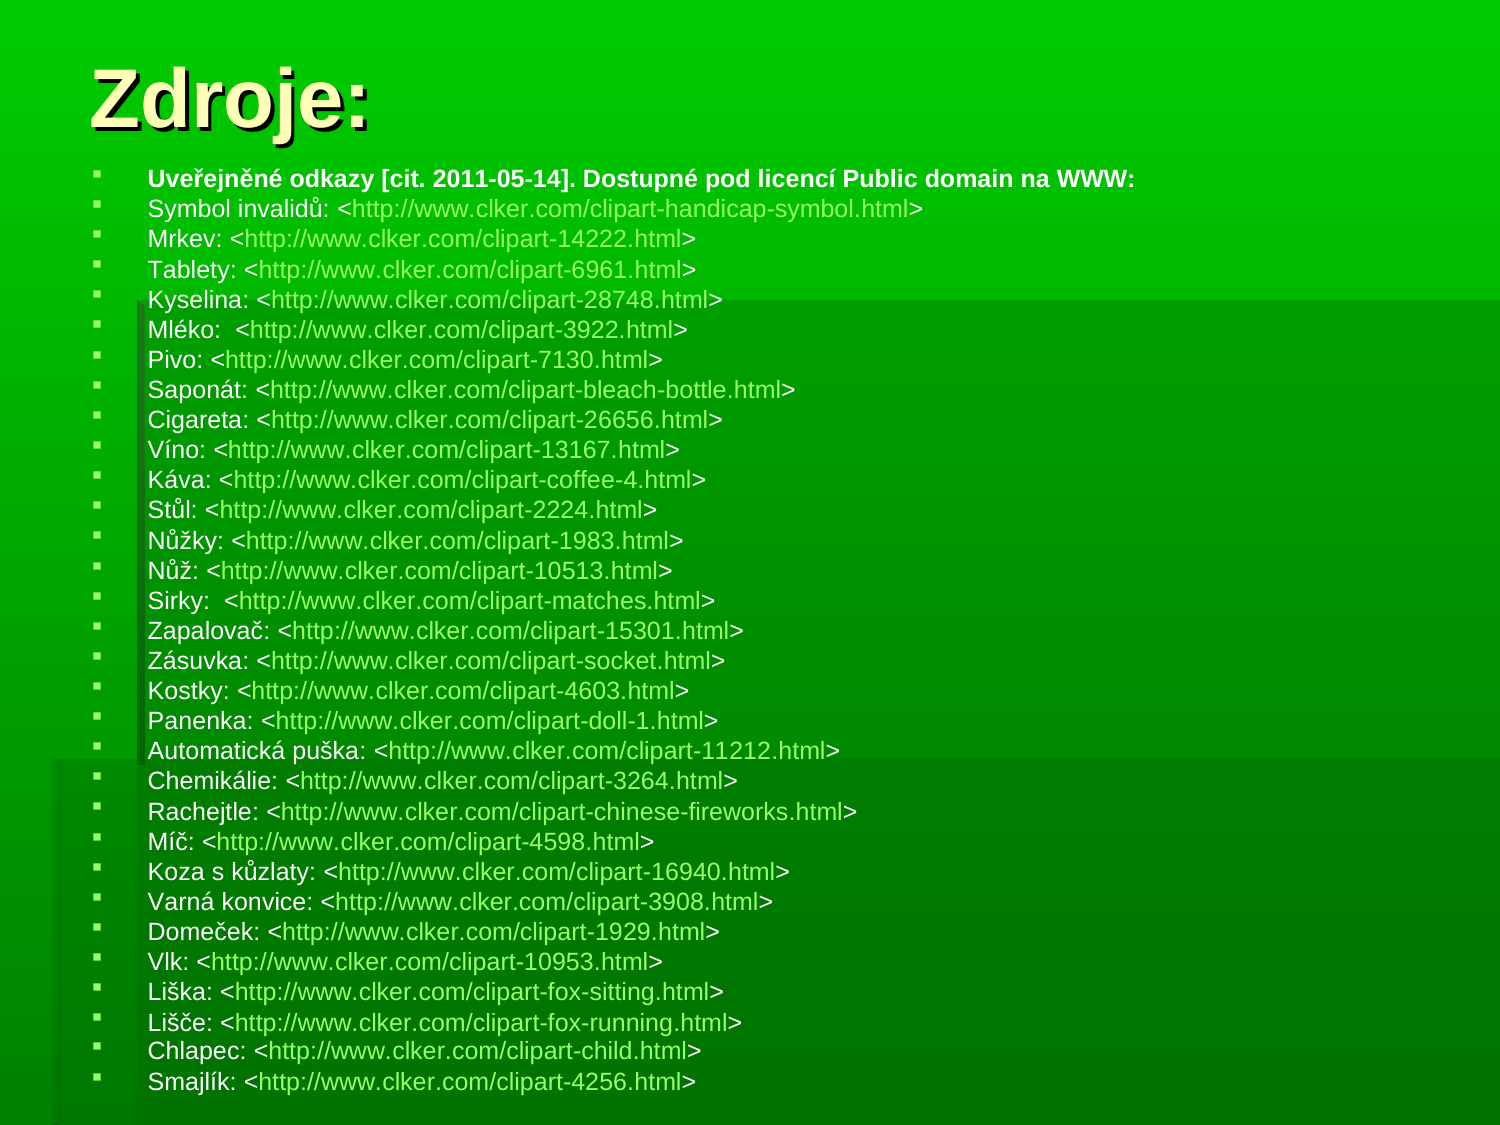

# Zdroje:
Uveřejněné odkazy [cit. 2011-05-14]. Dostupné pod licencí Public domain na WWW:
Symbol invalidů: <http://www.clker.com/clipart-handicap-symbol.html>
Mrkev: <http://www.clker.com/clipart-14222.html>
Tablety: <http://www.clker.com/clipart-6961.html>
Kyselina: <http://www.clker.com/clipart-28748.html>
Mléko: <http://www.clker.com/clipart-3922.html>
Pivo: <http://www.clker.com/clipart-7130.html>
Saponát: <http://www.clker.com/clipart-bleach-bottle.html>
Cigareta: <http://www.clker.com/clipart-26656.html>
Víno: <http://www.clker.com/clipart-13167.html>
Káva: <http://www.clker.com/clipart-coffee-4.html>
Stůl: <http://www.clker.com/clipart-2224.html>
Nůžky: <http://www.clker.com/clipart-1983.html>
Nůž: <http://www.clker.com/clipart-10513.html>
Sirky: <http://www.clker.com/clipart-matches.html>
Zapalovač: <http://www.clker.com/clipart-15301.html>
Zásuvka: <http://www.clker.com/clipart-socket.html>
Kostky: <http://www.clker.com/clipart-4603.html>
Panenka: <http://www.clker.com/clipart-doll-1.html>
Automatická puška: <http://www.clker.com/clipart-11212.html>
Chemikálie: <http://www.clker.com/clipart-3264.html>
Rachejtle: <http://www.clker.com/clipart-chinese-fireworks.html>
Míč: <http://www.clker.com/clipart-4598.html>
Koza s kůzlaty: <http://www.clker.com/clipart-16940.html>
Varná konvice: <http://www.clker.com/clipart-3908.html>
Domeček: <http://www.clker.com/clipart-1929.html>
Vlk: <http://www.clker.com/clipart-10953.html>
Liška: <http://www.clker.com/clipart-fox-sitting.html>
Lišče: <http://www.clker.com/clipart-fox-running.html>
Chlapec: <http://www.clker.com/clipart-child.html>
Smajlík: <http://www.clker.com/clipart-4256.html>